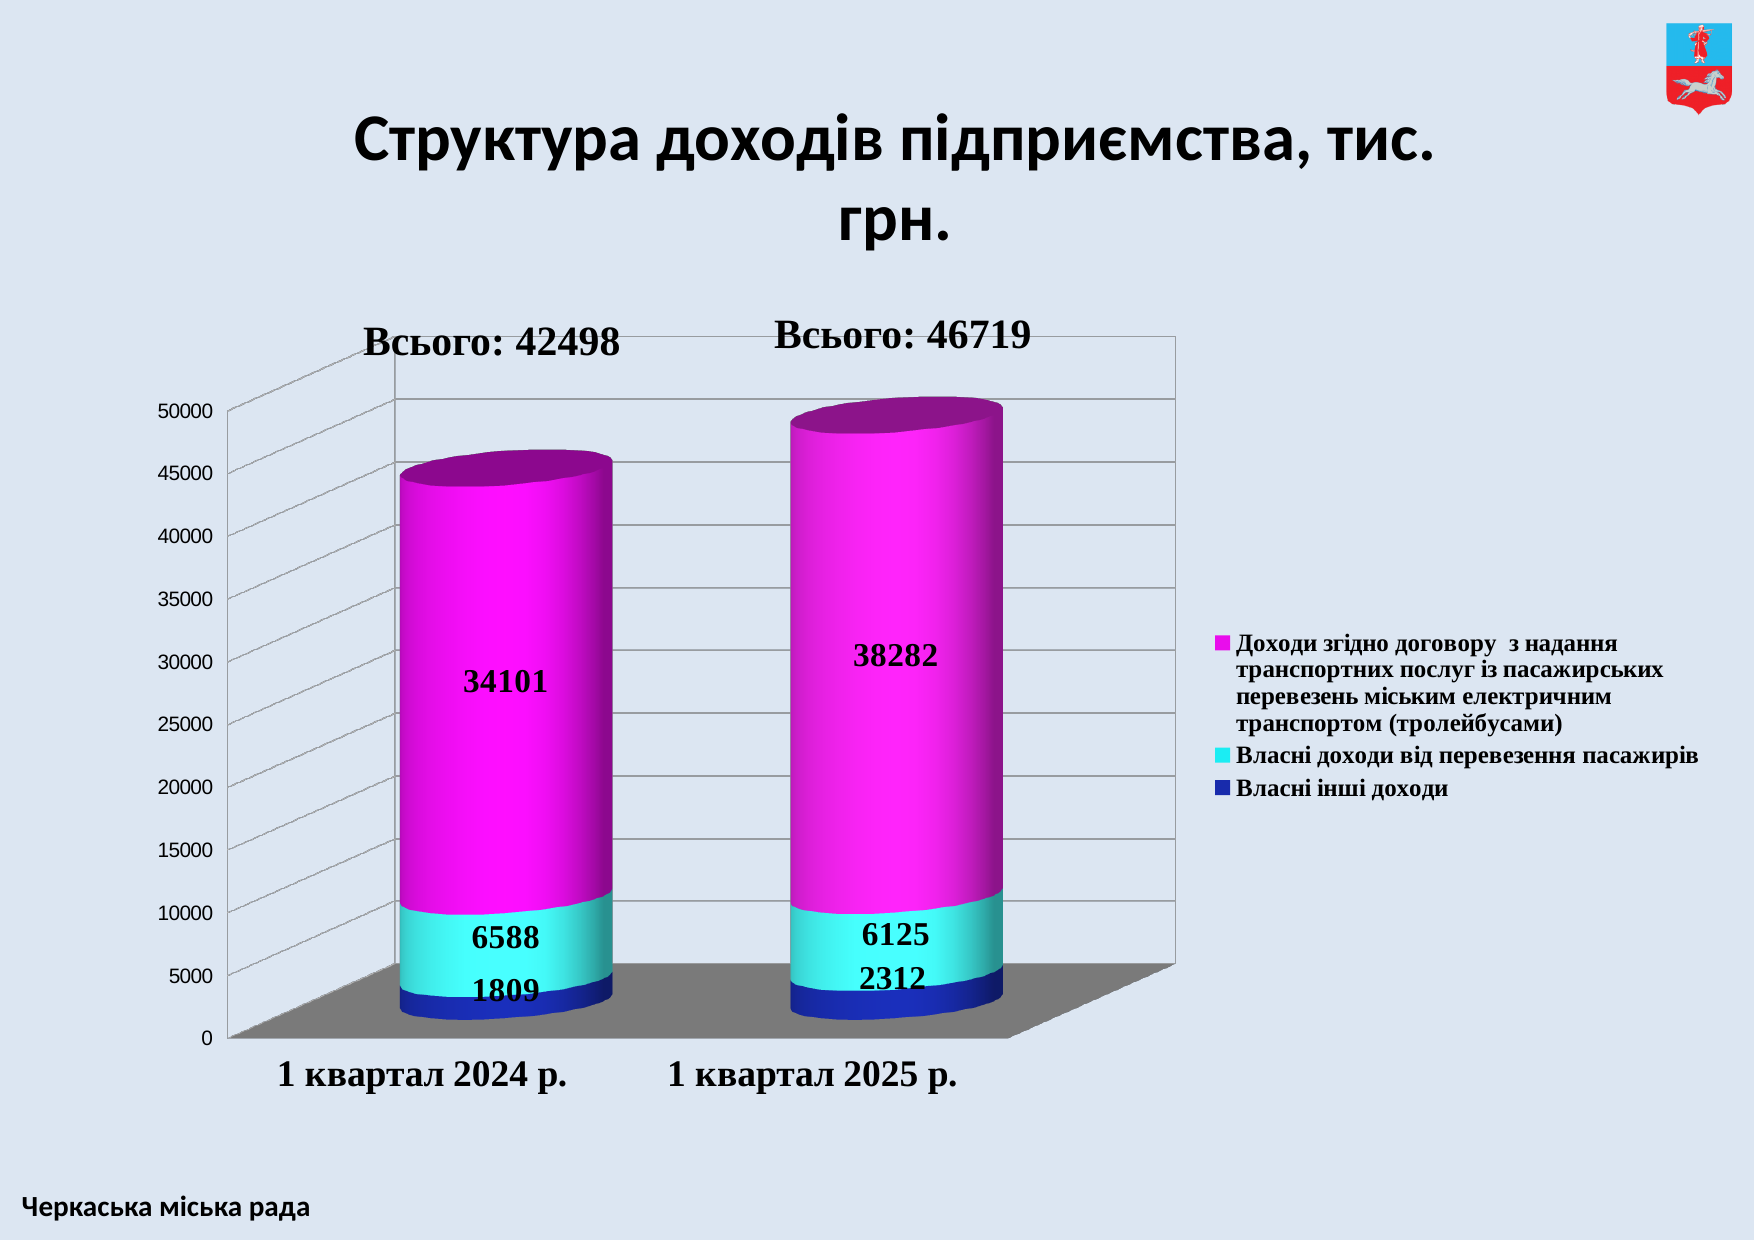

Структура доходів підприємства, тис. грн.
Всього: 46719
Всього: 42498
[unsupported chart]
2312
Черкаська міська рада